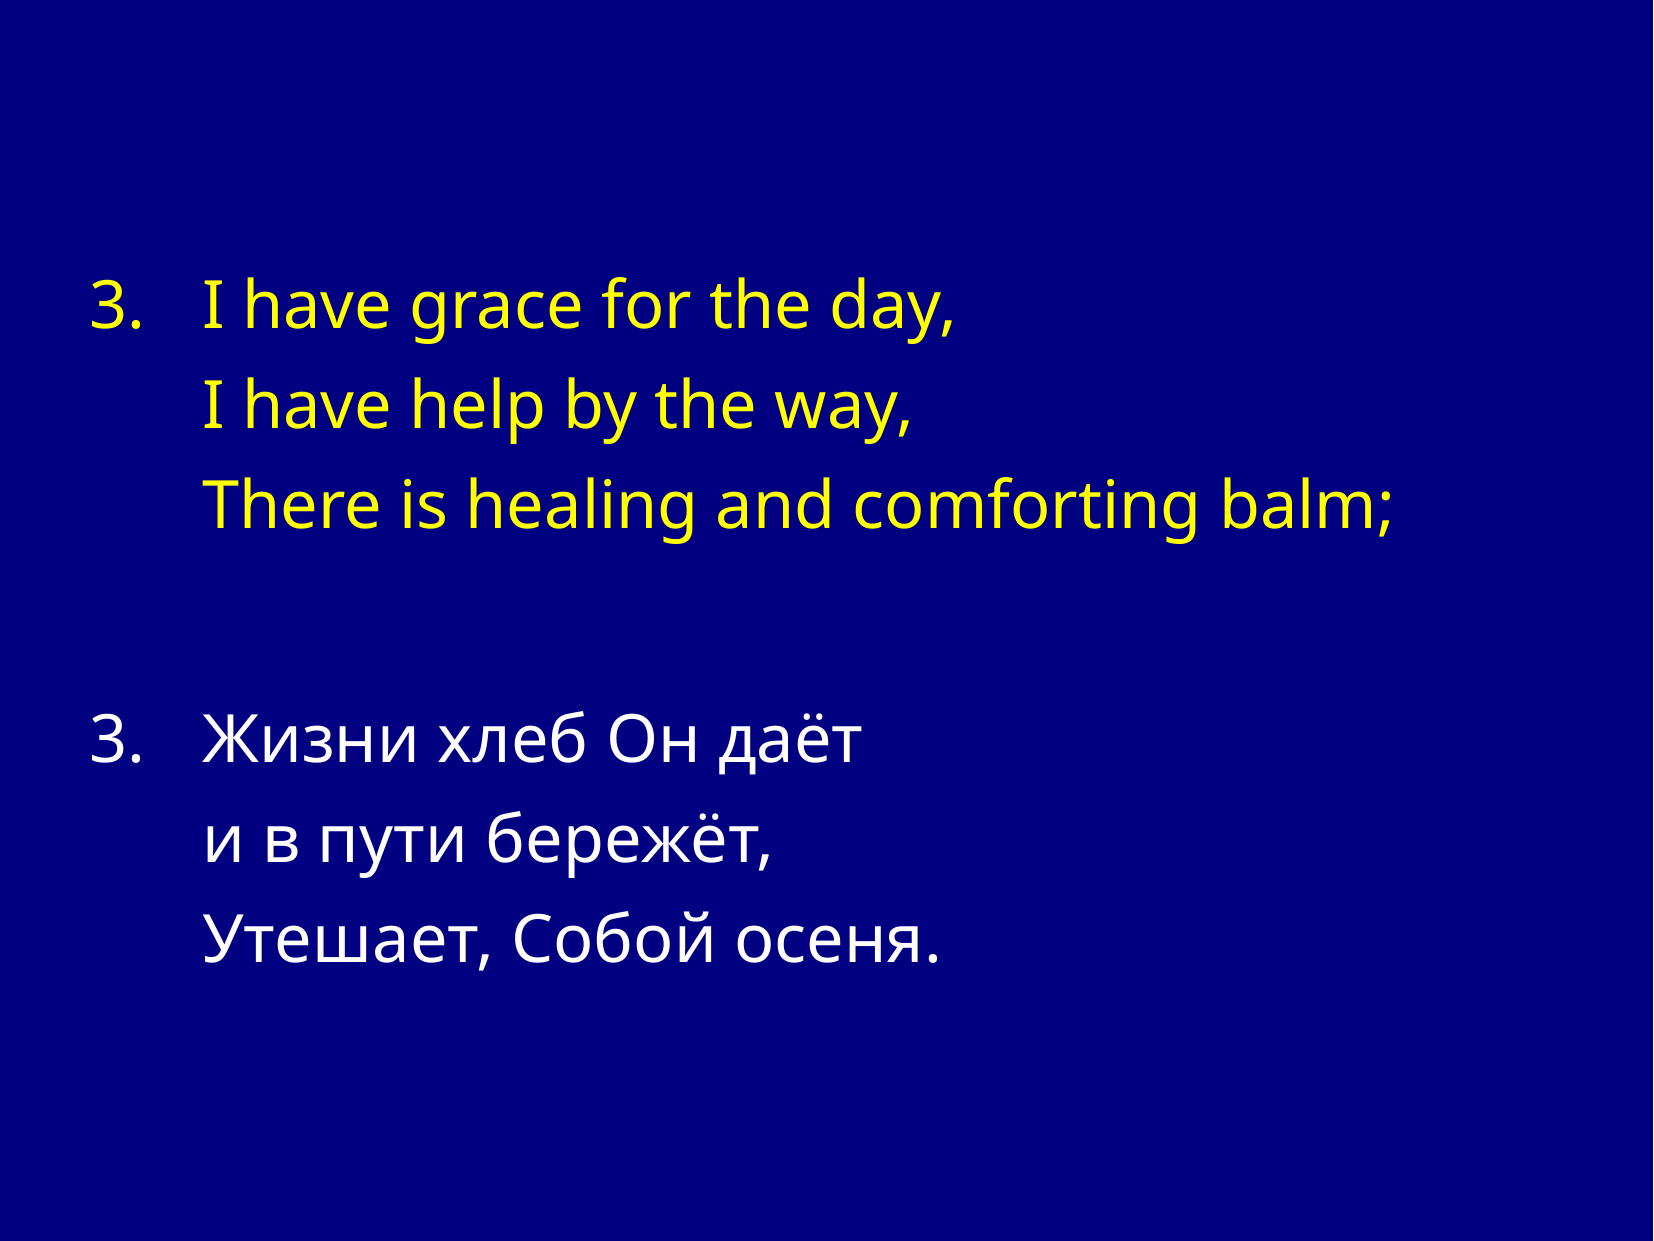

3.	I have grace for the day,
	I have help by the way,
	There is healing and comforting balm;
3.	Жизни хлеб Он даёт
	и в пути бережёт,
	Утешает, Собой осеня.